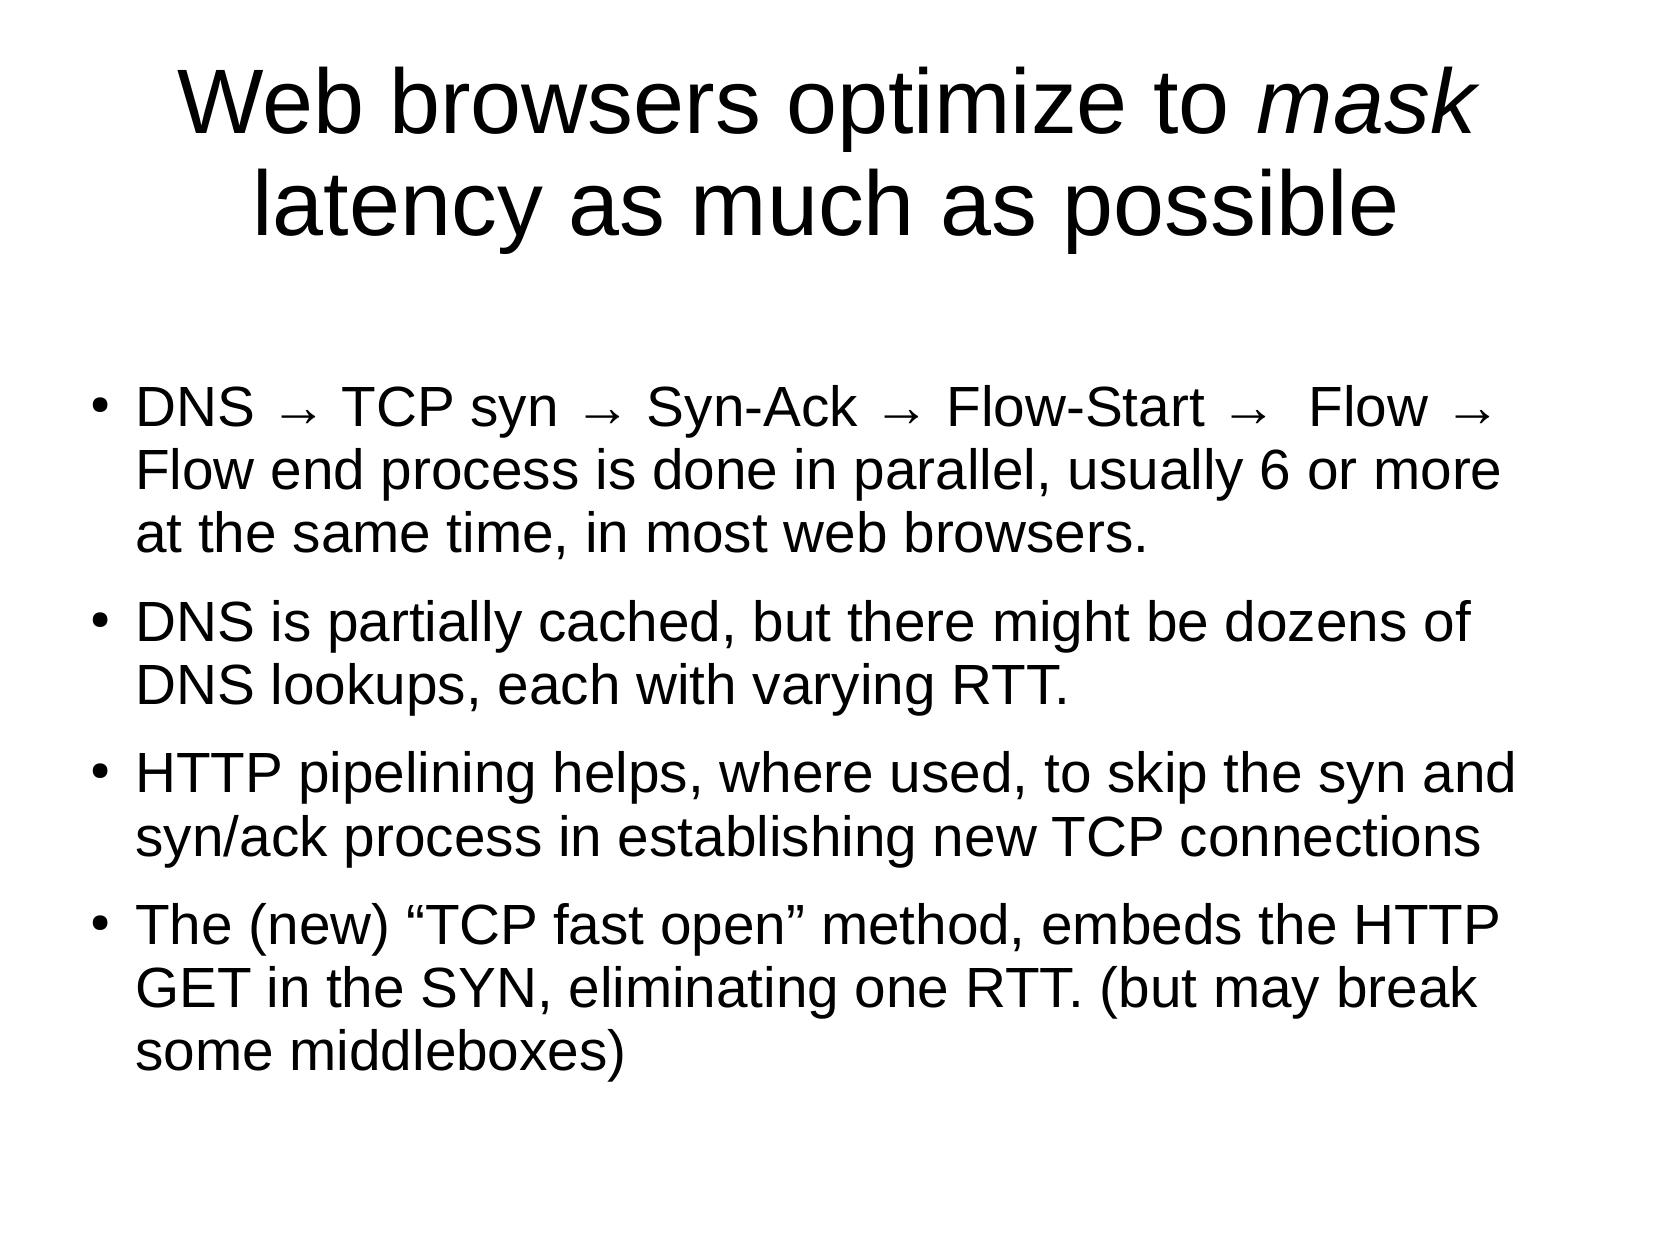

# Web browsers optimize to mask latency as much as possible
DNS → TCP syn → Syn-Ack → Flow-Start → Flow → Flow end process is done in parallel, usually 6 or more at the same time, in most web browsers.
DNS is partially cached, but there might be dozens of DNS lookups, each with varying RTT.
HTTP pipelining helps, where used, to skip the syn and syn/ack process in establishing new TCP connections
The (new) “TCP fast open” method, embeds the HTTP GET in the SYN, eliminating one RTT. (but may break some middleboxes)